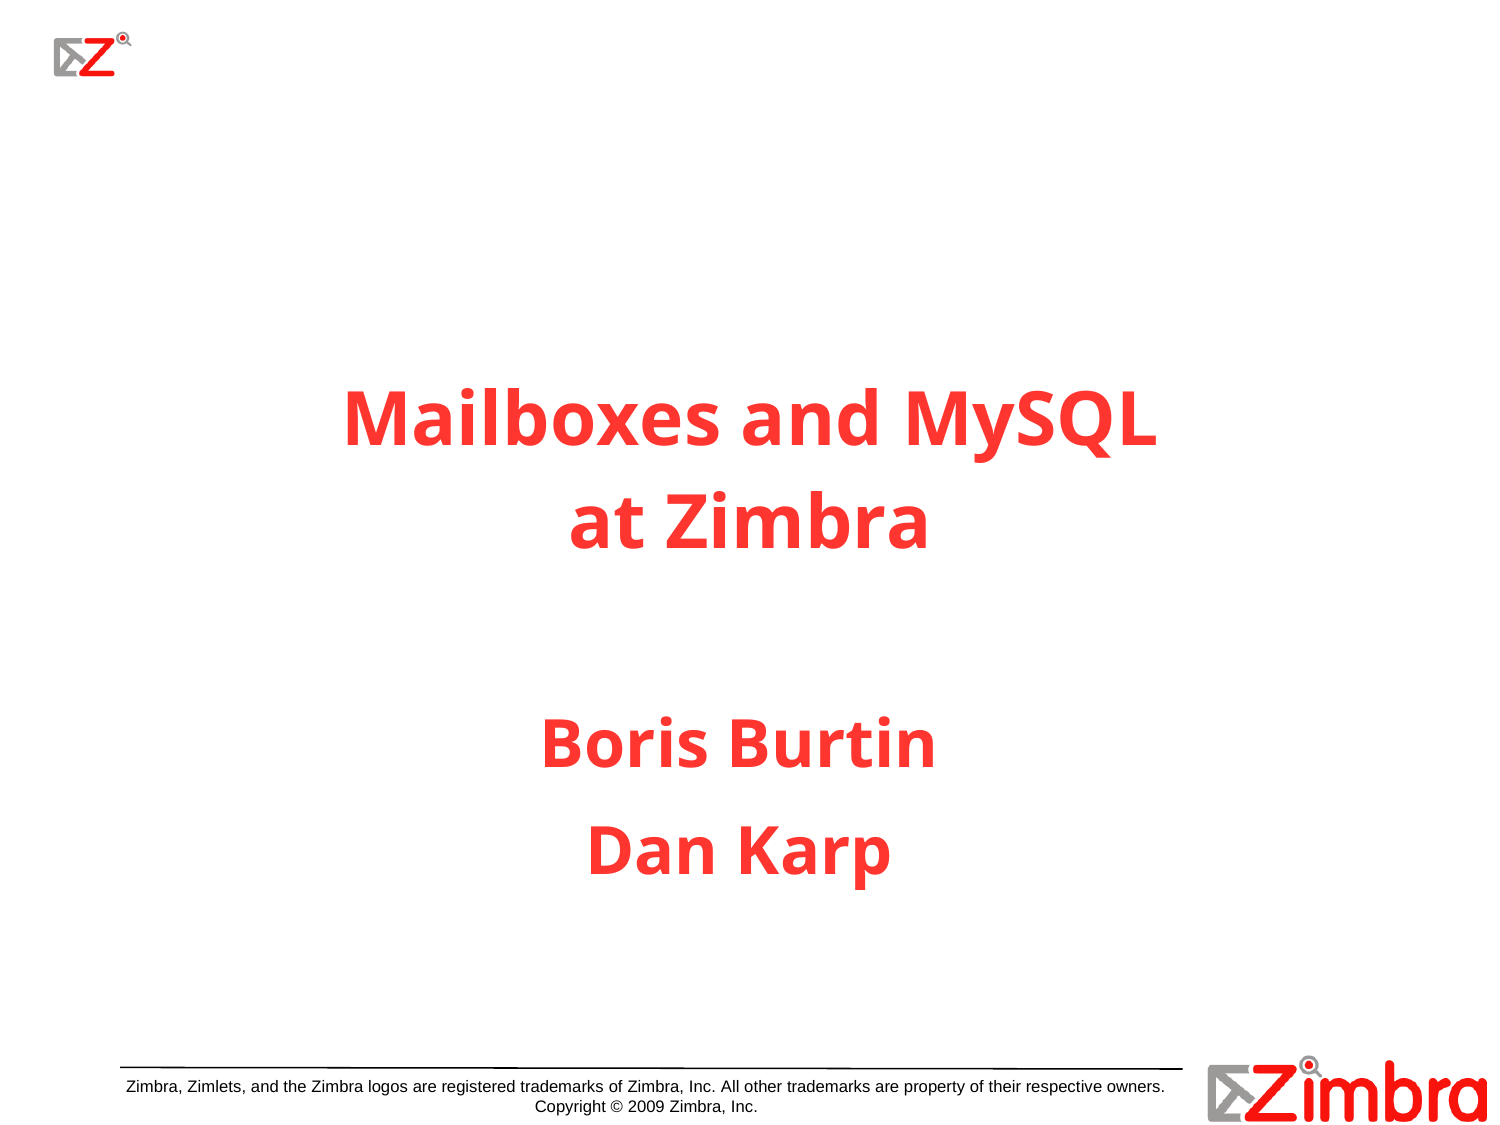

# Mailboxes and MySQL at Zimbra
Boris Burtin
Dan Karp